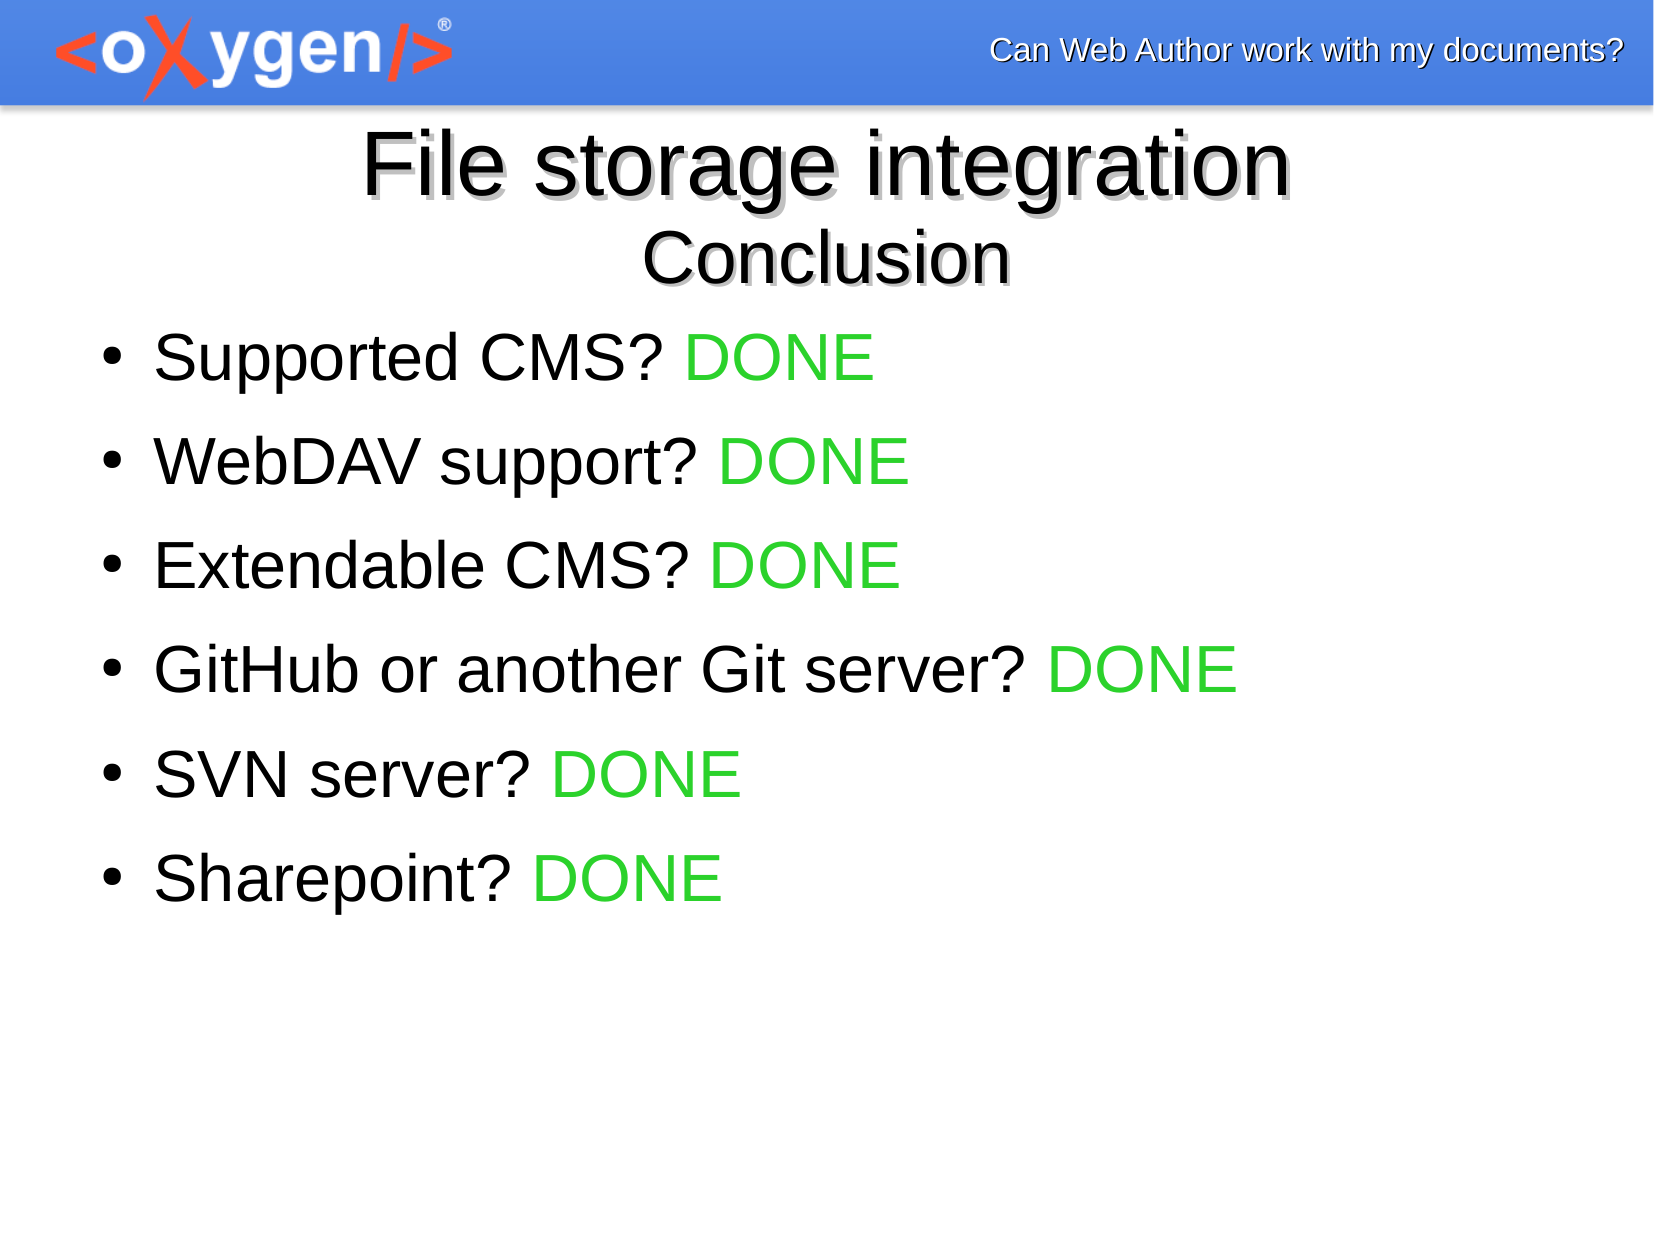

# File storage integration Conclusion
Supported CMS? DONE
WebDAV support? DONE
Extendable CMS? DONE
GitHub or another Git server? DONE
SVN server? DONE
Sharepoint? DONE